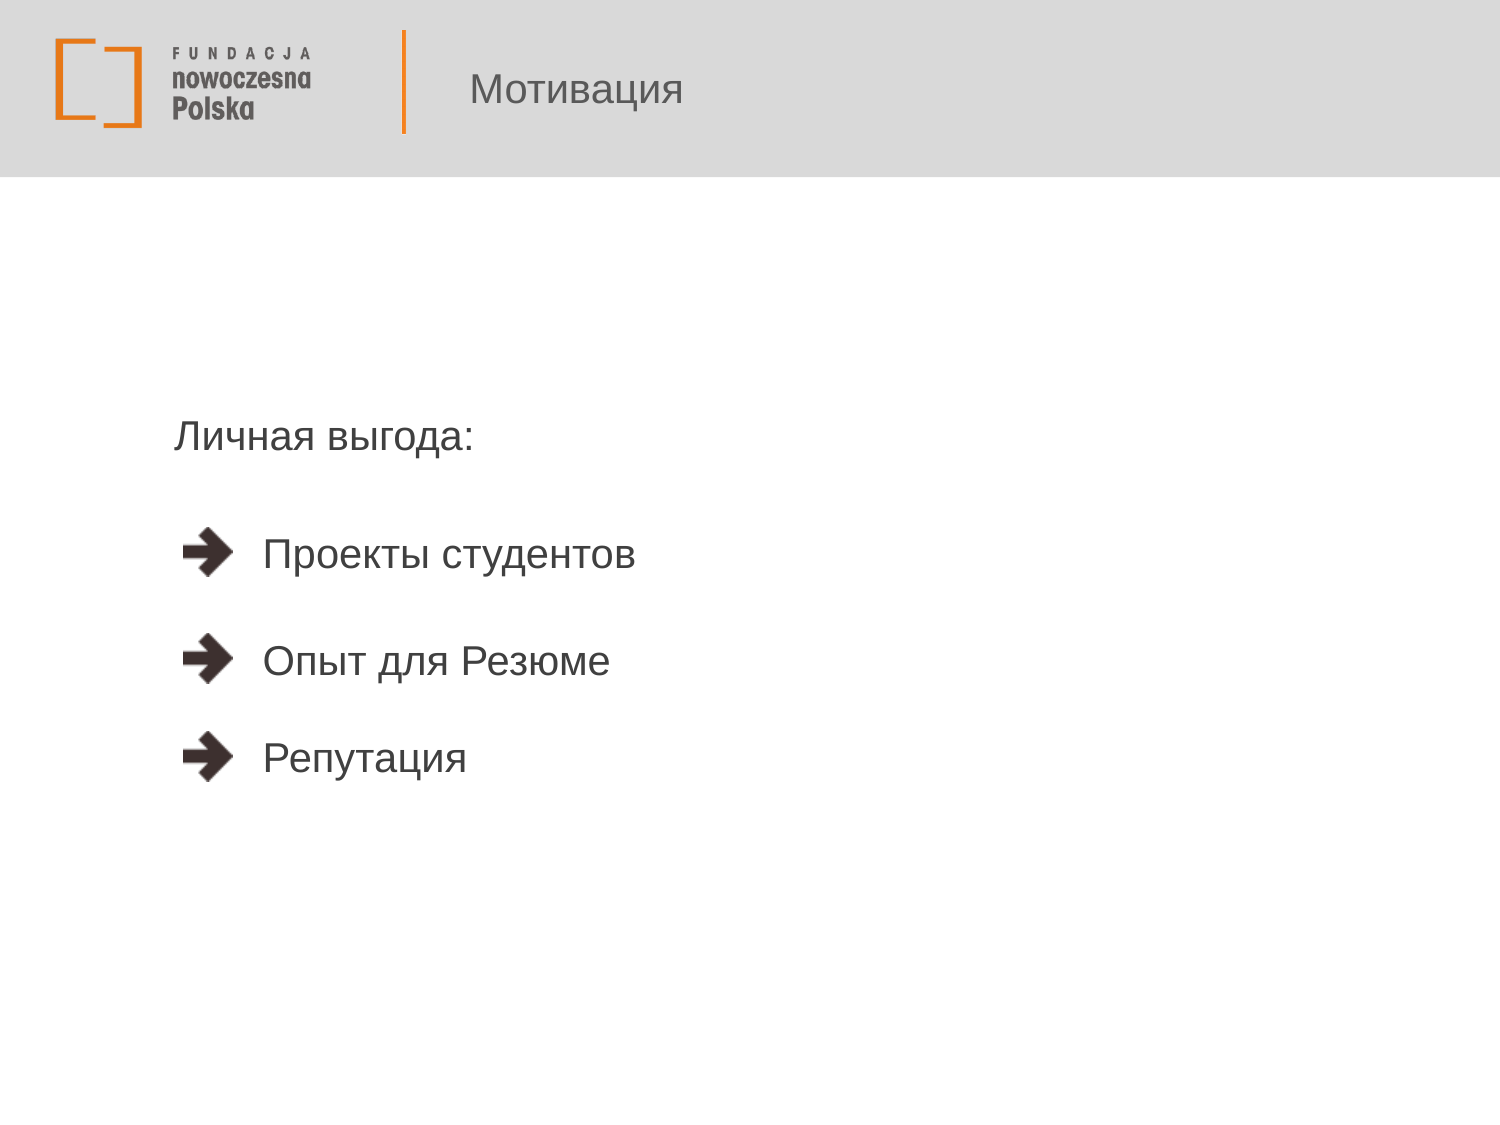

Мотивация
Личная выгода:
Проекты студентов
Опыт для Резюме
Репутация